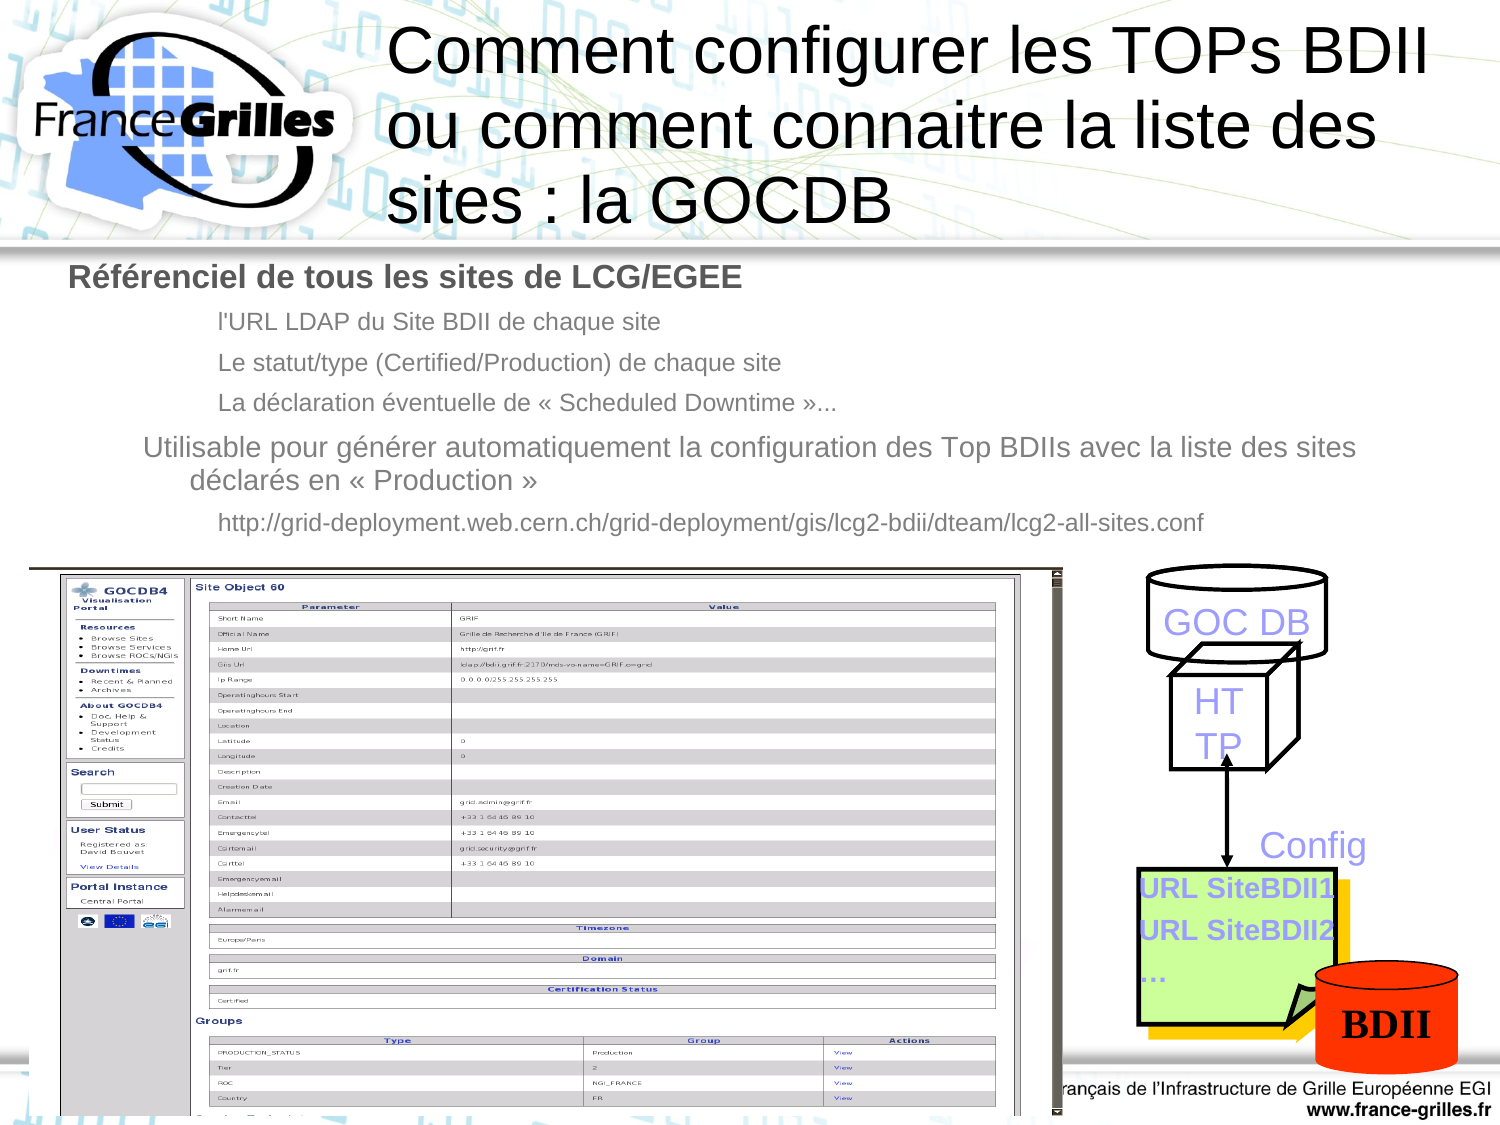

# Comment configurer les TOPs BDII ou comment connaitre la liste des sites : la GOCDB
Référenciel de tous les sites de LCG/EGEE
l'URL LDAP du Site BDII de chaque site
Le statut/type (Certified/Production) de chaque site
La déclaration éventuelle de « Scheduled Downtime »...
Utilisable pour générer automatiquement la configuration des Top BDIIs avec la liste des sites déclarés en « Production »
http://grid-deployment.web.cern.ch/grid-deployment/gis/lcg2-bdii/dteam/lcg2-all-sites.conf
GOC DB
HTTP
Config
URL SiteBDII1
URL SiteBDII2
…
BDII
6